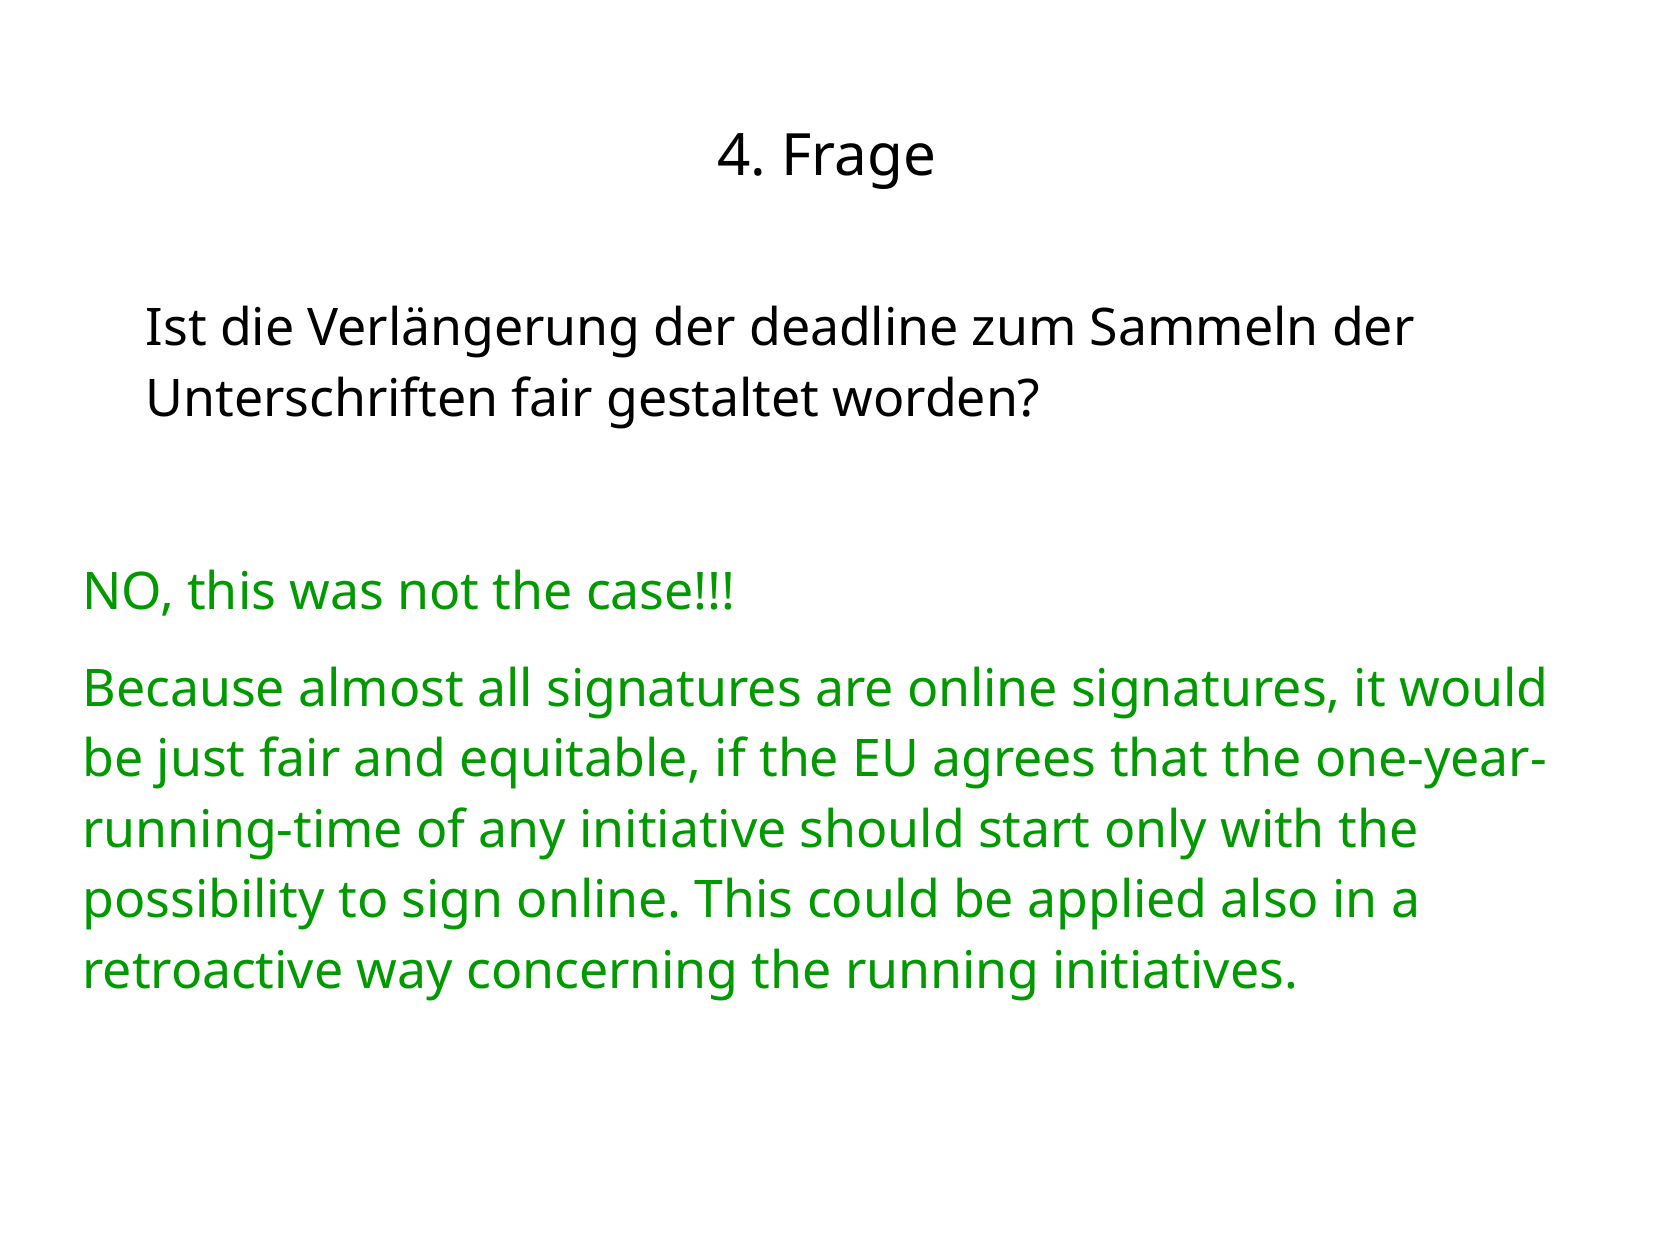

# 4. Frage
Ist die Verlängerung der deadline zum Sammeln der Unterschriften fair gestaltet worden?
NO, this was not the case!!!
Because almost all signatures are online signatures, it would be just fair and equitable, if the EU agrees that the one-year-running-time of any initiative should start only with the possibility to sign online. This could be applied also in a retroactive way concerning the running initiatives.